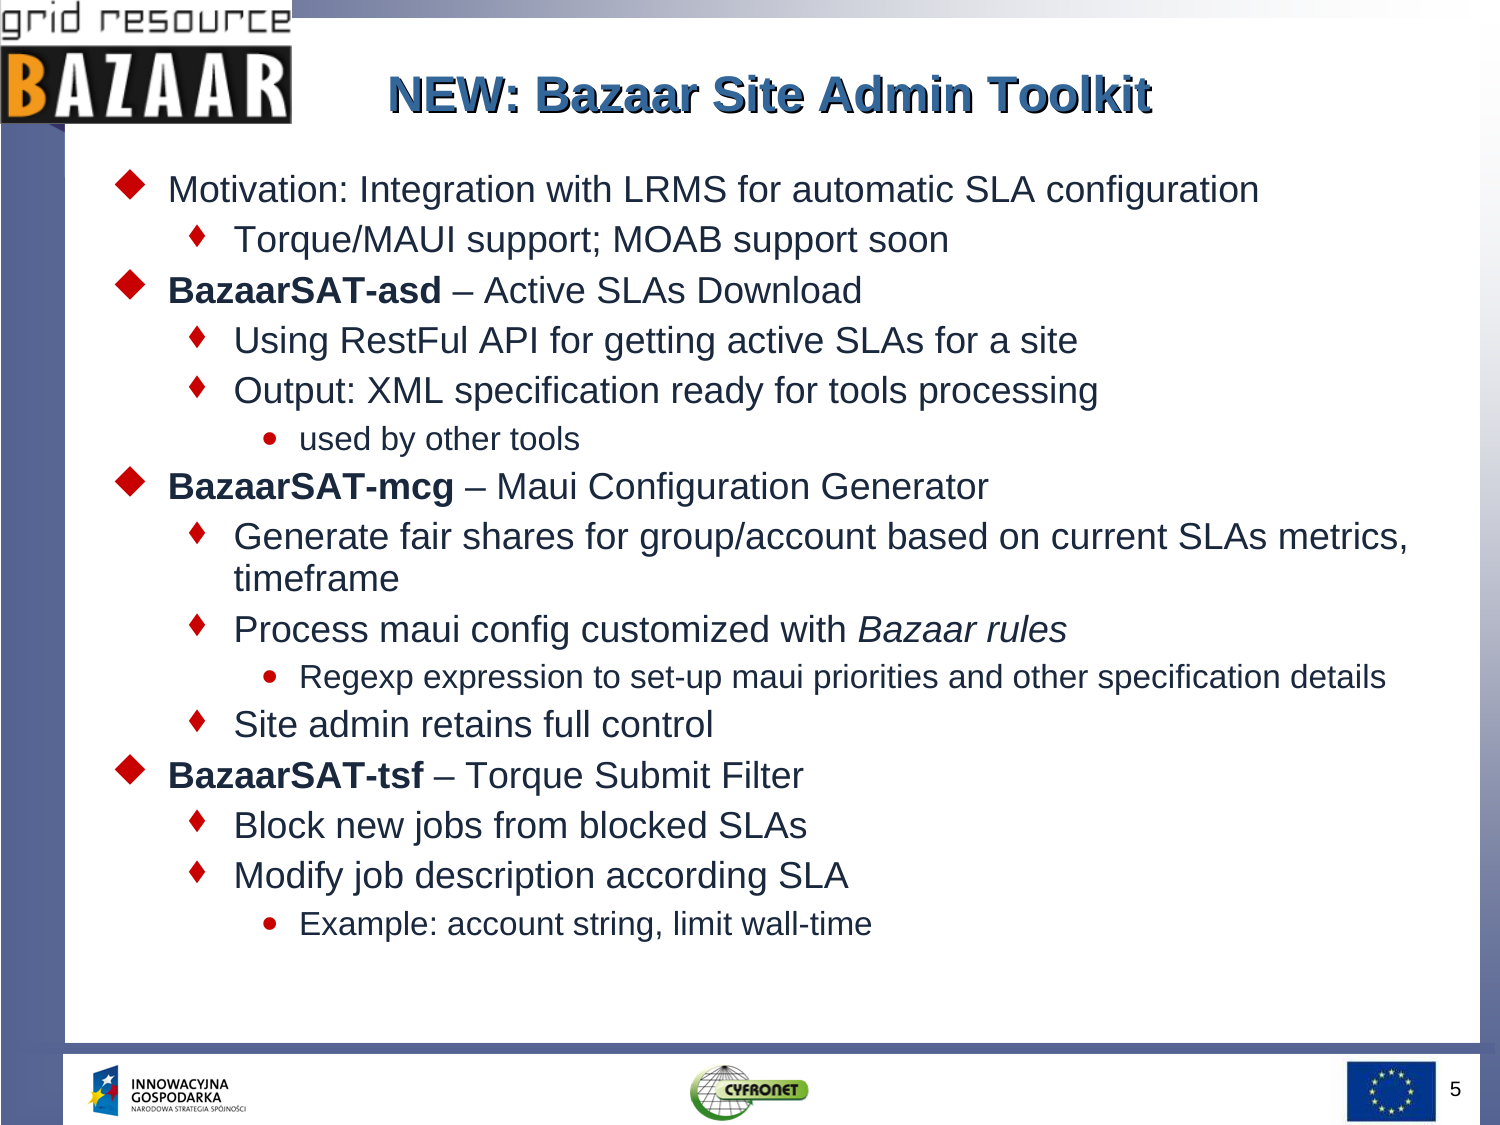

# NEW: Bazaar Site Admin Toolkit
Motivation: Integration with LRMS for automatic SLA configuration
Torque/MAUI support; MOAB support soon
BazaarSAT-asd – Active SLAs Download
Using RestFul API for getting active SLAs for a site
Output: XML specification ready for tools processing
used by other tools
BazaarSAT-mcg – Maui Configuration Generator
Generate fair shares for group/account based on current SLAs metrics, timeframe
Process maui config customized with Bazaar rules
Regexp expression to set-up maui priorities and other specification details
Site admin retains full control
BazaarSAT-tsf – Torque Submit Filter
Block new jobs from blocked SLAs
Modify job description according SLA
Example: account string, limit wall-time
5